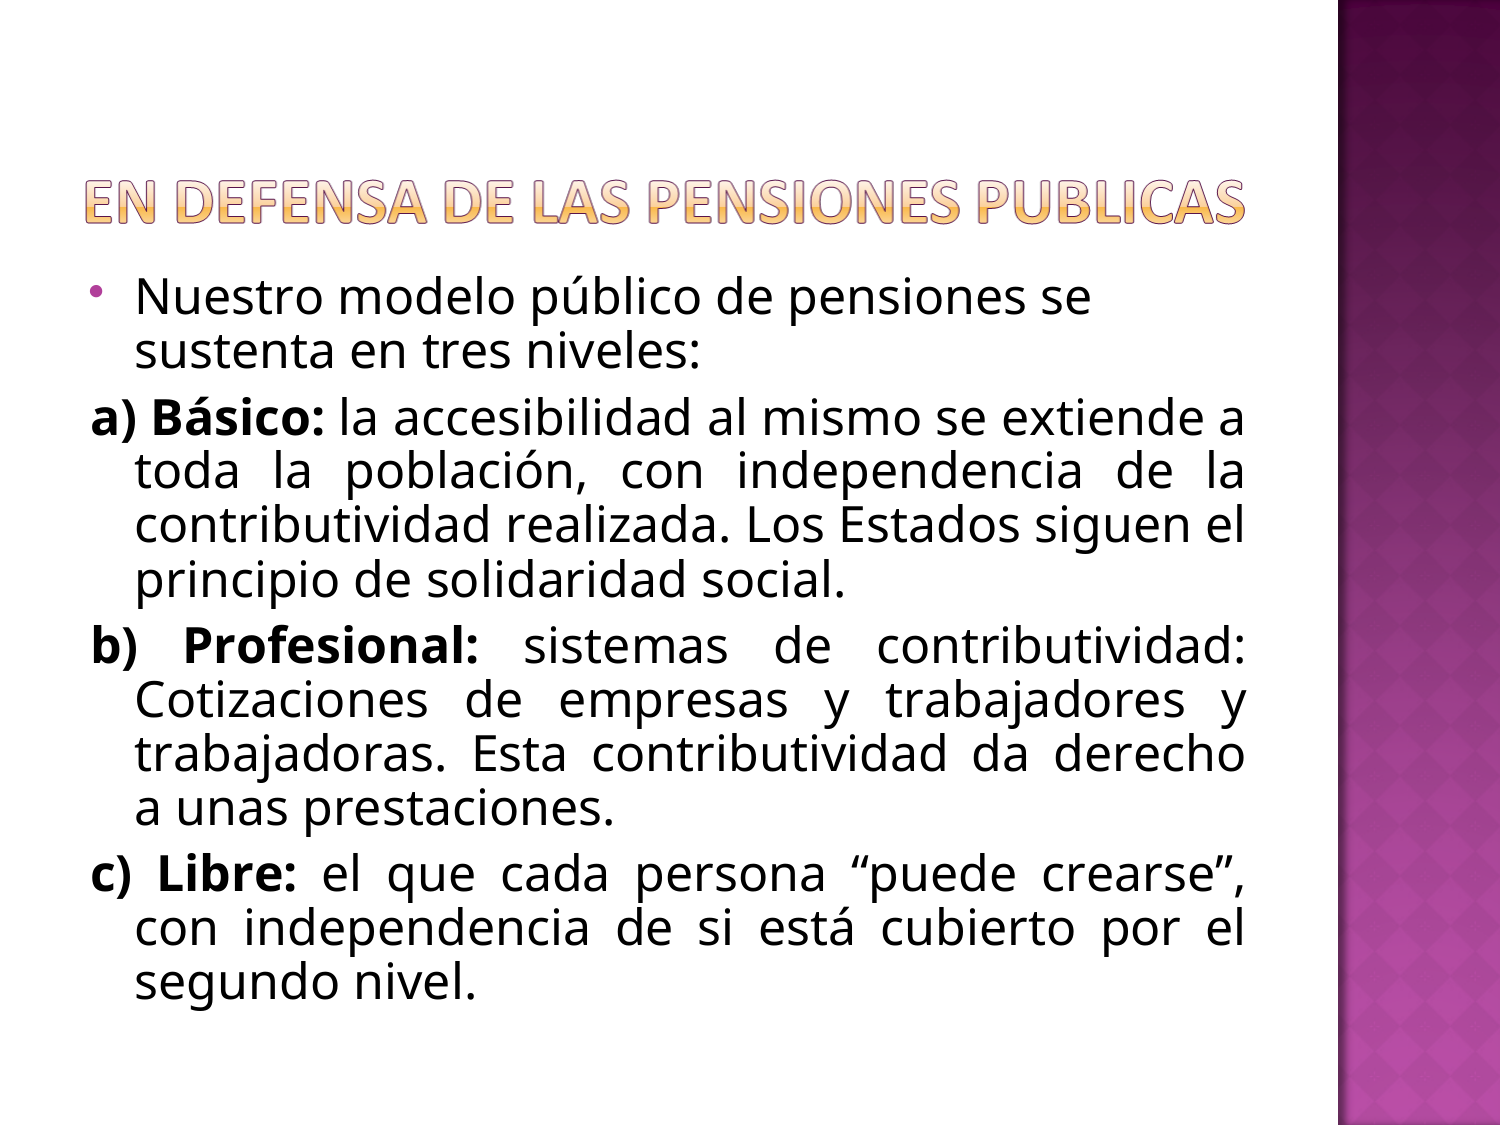

# Nuestro modelo público de pensiones se sustenta en tres niveles:
a) Básico: la accesibilidad al mismo se extiende a toda la población, con independencia de la contributividad realizada. Los Estados siguen el principio de solidaridad social.
b) Profesional: sistemas de contributividad: Cotizaciones de empresas y trabajadores y trabajadoras. Esta contributividad da derecho a unas prestaciones.
c) Libre: el que cada persona “puede crearse”, con independencia de si está cubierto por el segundo nivel.